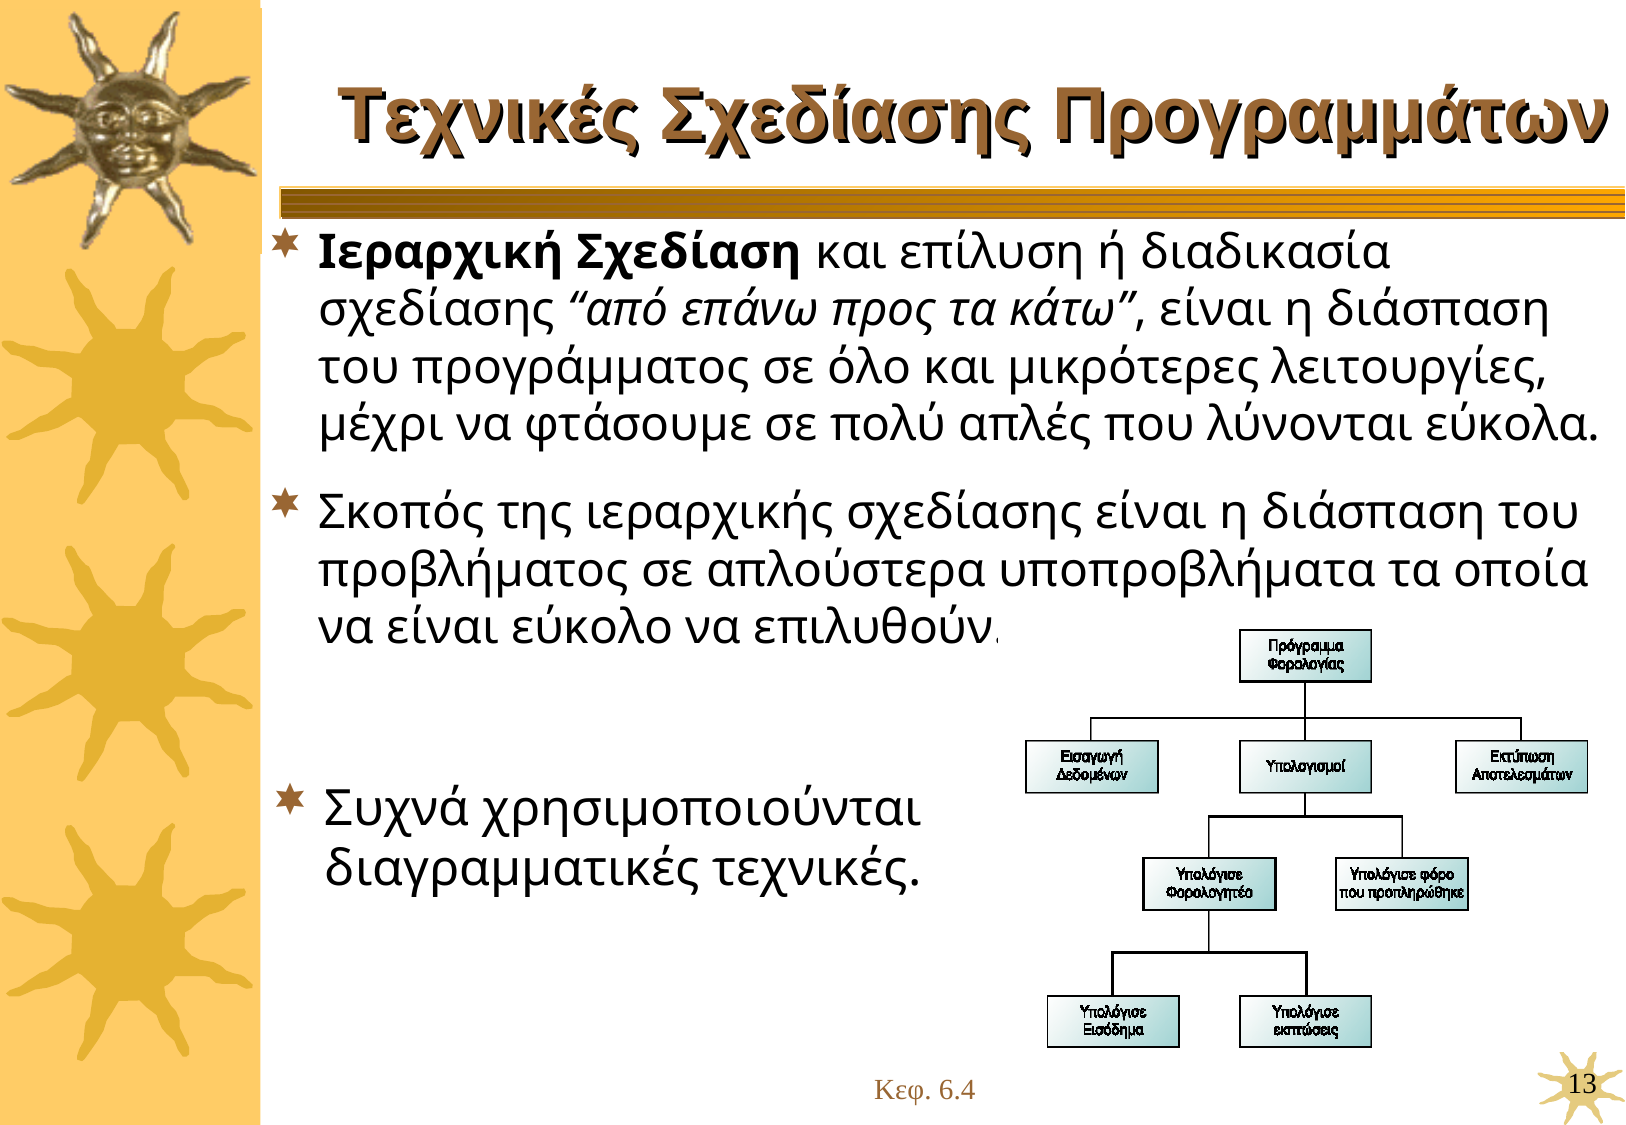

Τεχνικές Σχεδίασης Προγραμμάτων
Ιεραρχική Σχεδίαση και επίλυση ή διαδικασία σχεδίασης “από επάνω προς τα κάτω”, είναι η διάσπαση του προγράμματος σε όλο και μικρότερες λειτουργίες, μέχρι να φτάσουμε σε πολύ απλές που λύνονται εύκολα.
Σκοπός της ιεραρχικής σχεδίασης είναι η διάσπαση του προβλήματος σε απλούστερα υποπροβλήματα τα οποία να είναι εύκολο να επιλυθούν.
Συχνά χρησιμοποιούνται
διαγραμματικές τεχνικές.
13
Κεφ. 6.4